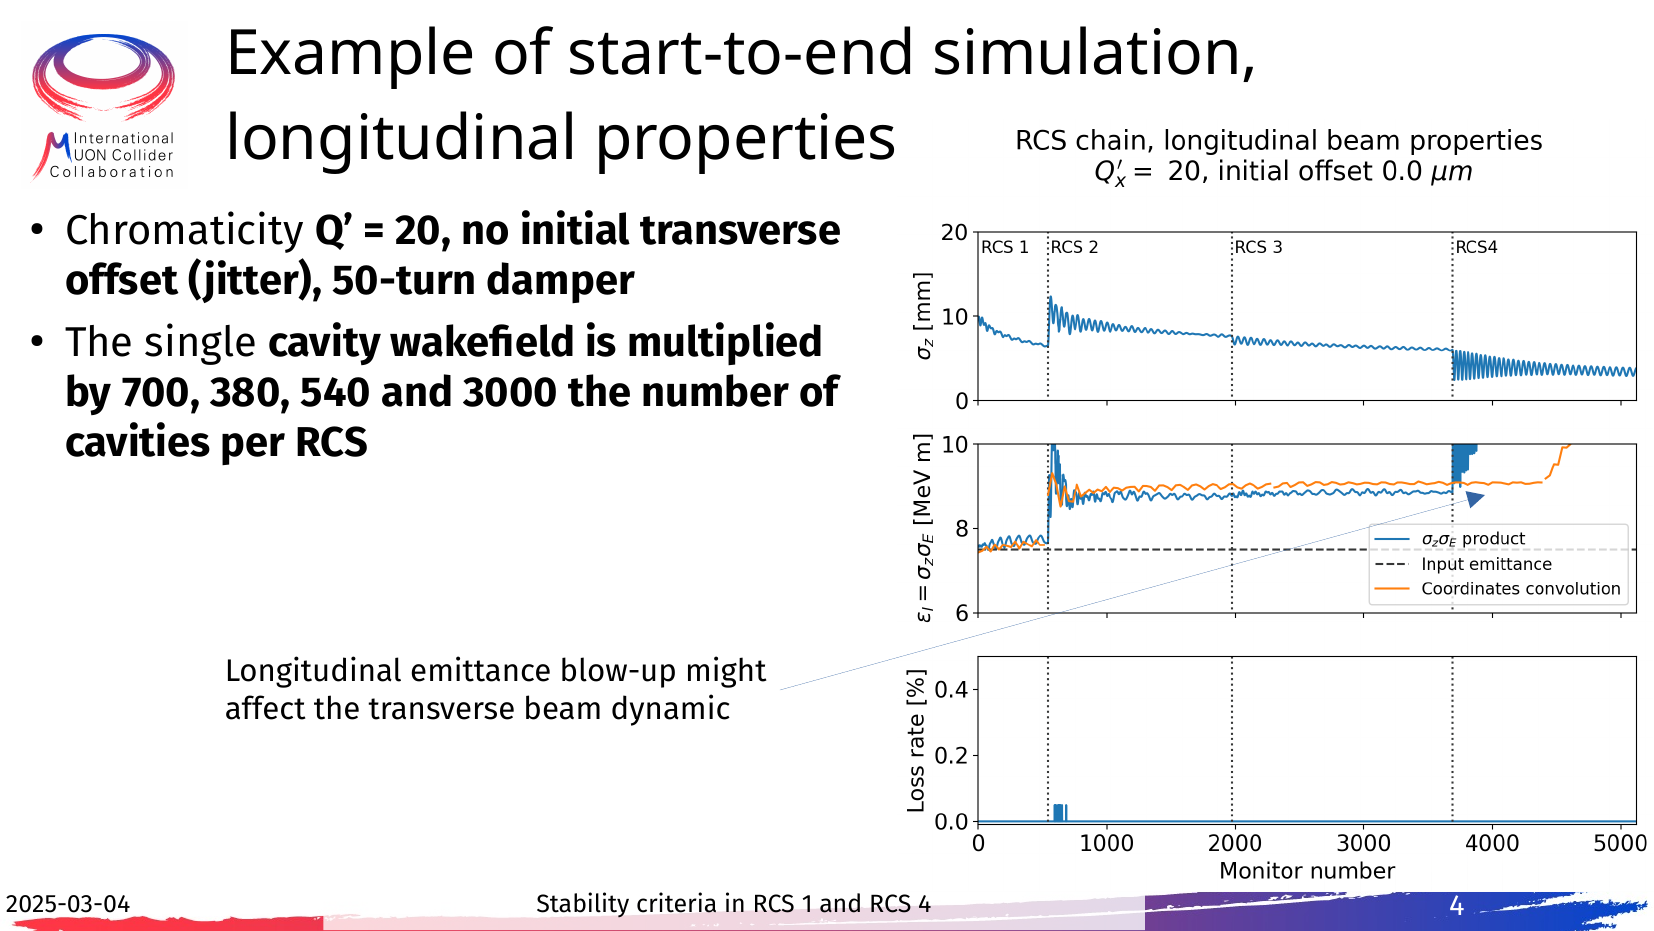

# Example of start-to-end simulation, longitudinal properties
Chromaticity Q’ = 20, no initial transverse offset (jitter), 50-turn damper
The single cavity wakefield is multiplied by 700, 380, 540 and 3000 the number of cavities per RCS
Longitudinal emittance blow-up might affect the transverse beam dynamic
2025-03-04
Stability criteria in RCS 1 and RCS 4
4